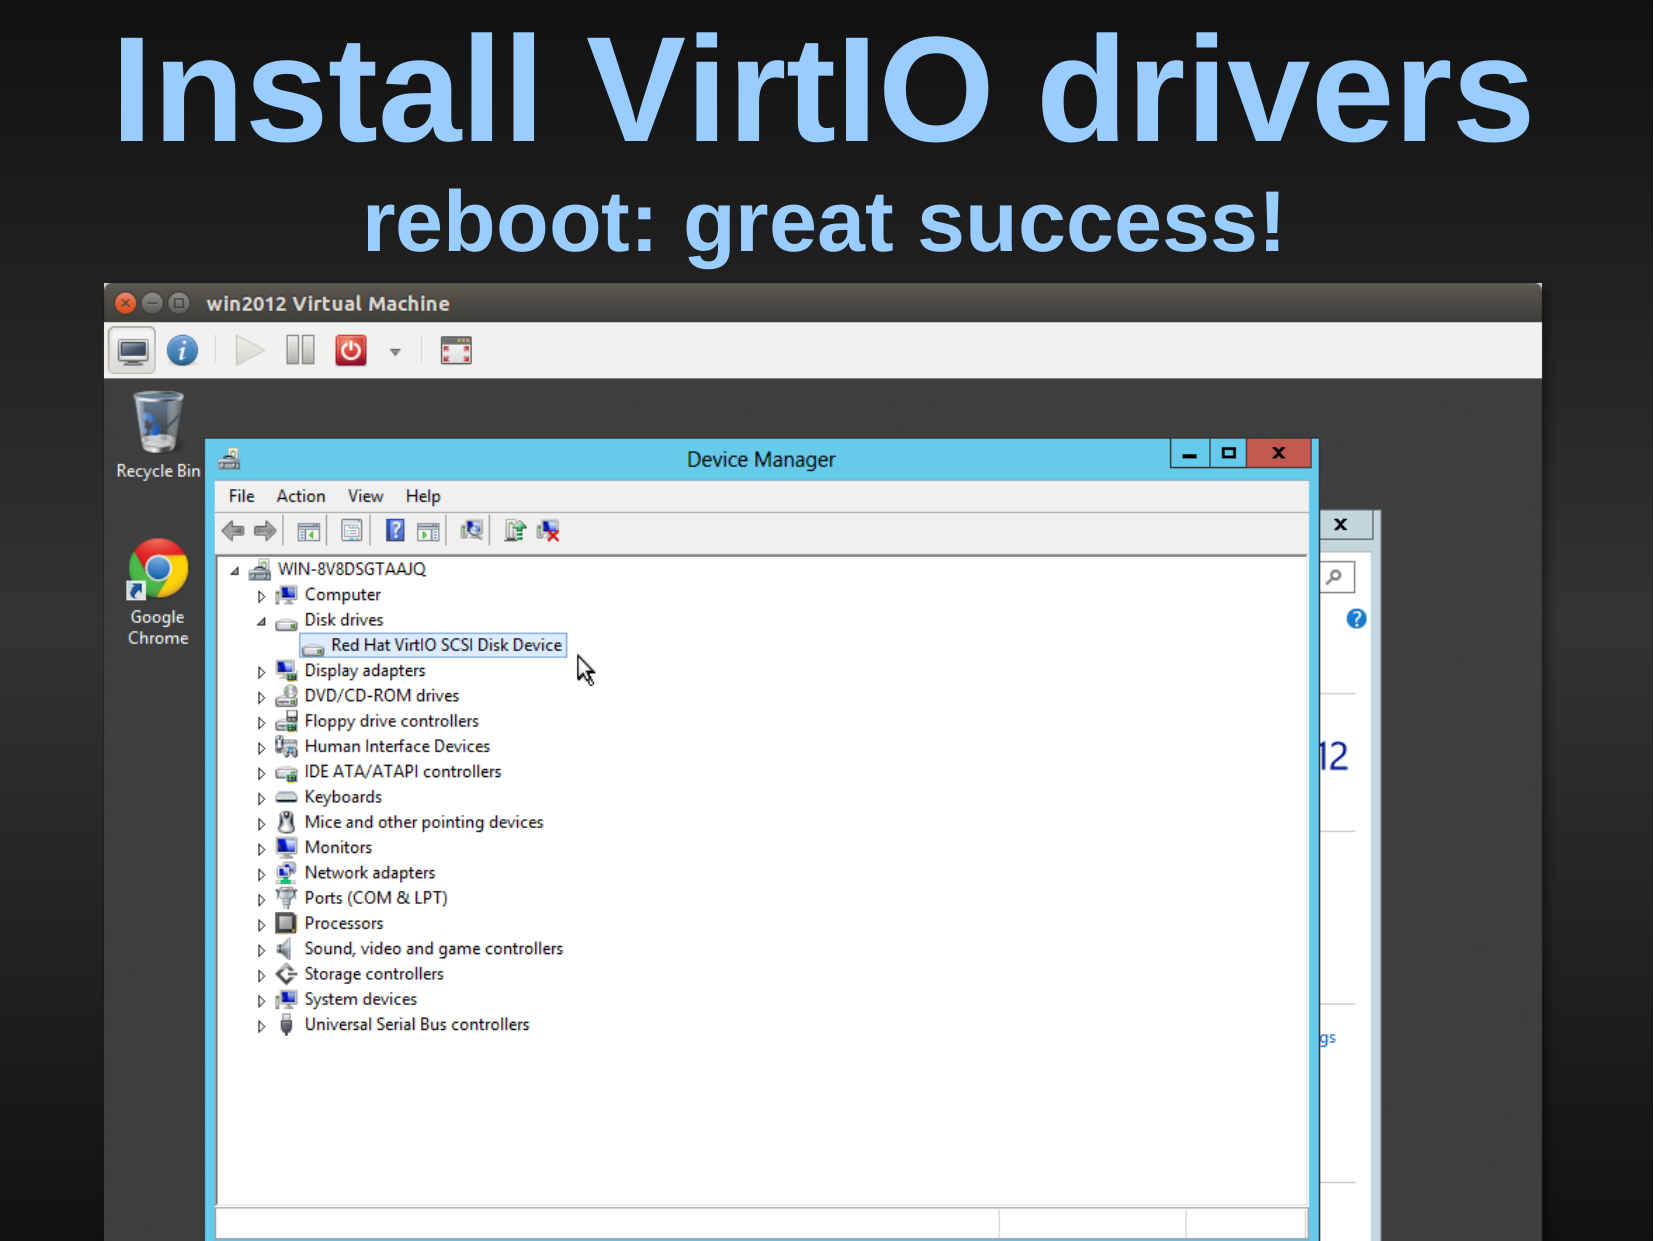

# Install VirtIO drivers reboot: great success!